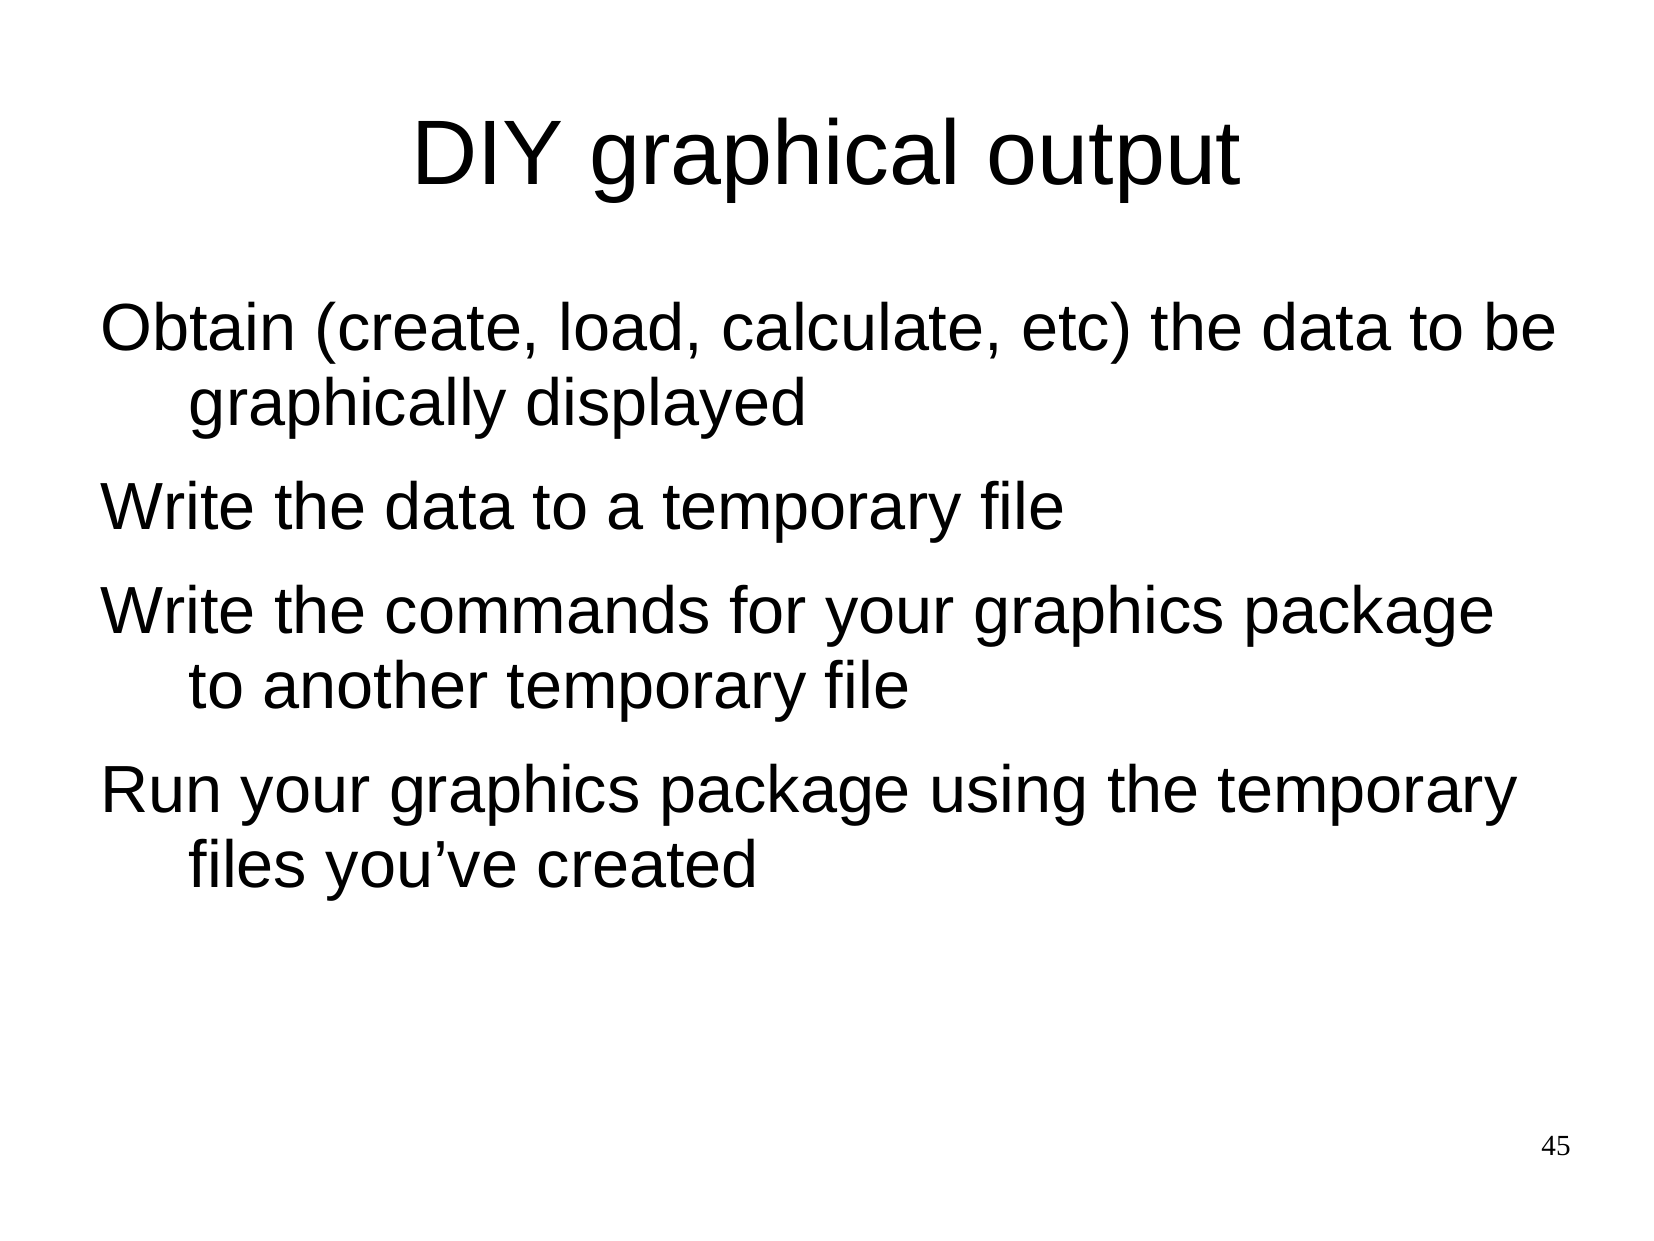

# DIY graphical output
Obtain (create, load, calculate, etc) the data to be graphically displayed
Write the data to a temporary file
Write the commands for your graphics package to another temporary file
Run your graphics package using the temporary files you’ve created
45